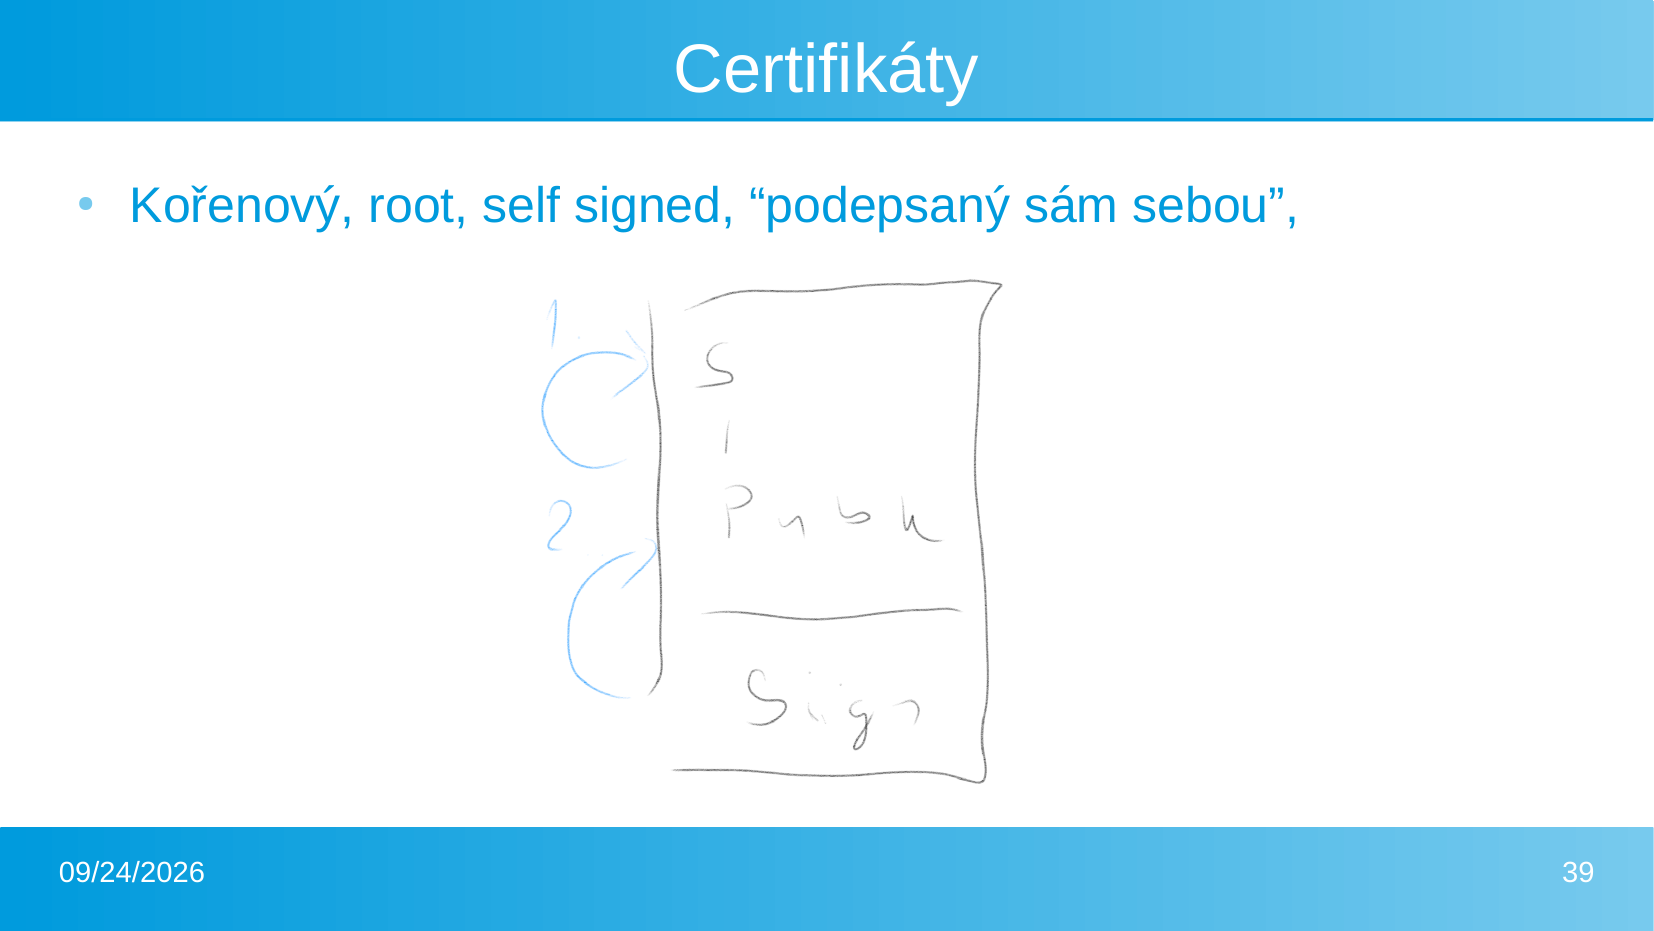

# Certifikáty
Kořenový, root, self signed, “podepsaný sám sebou”,
39